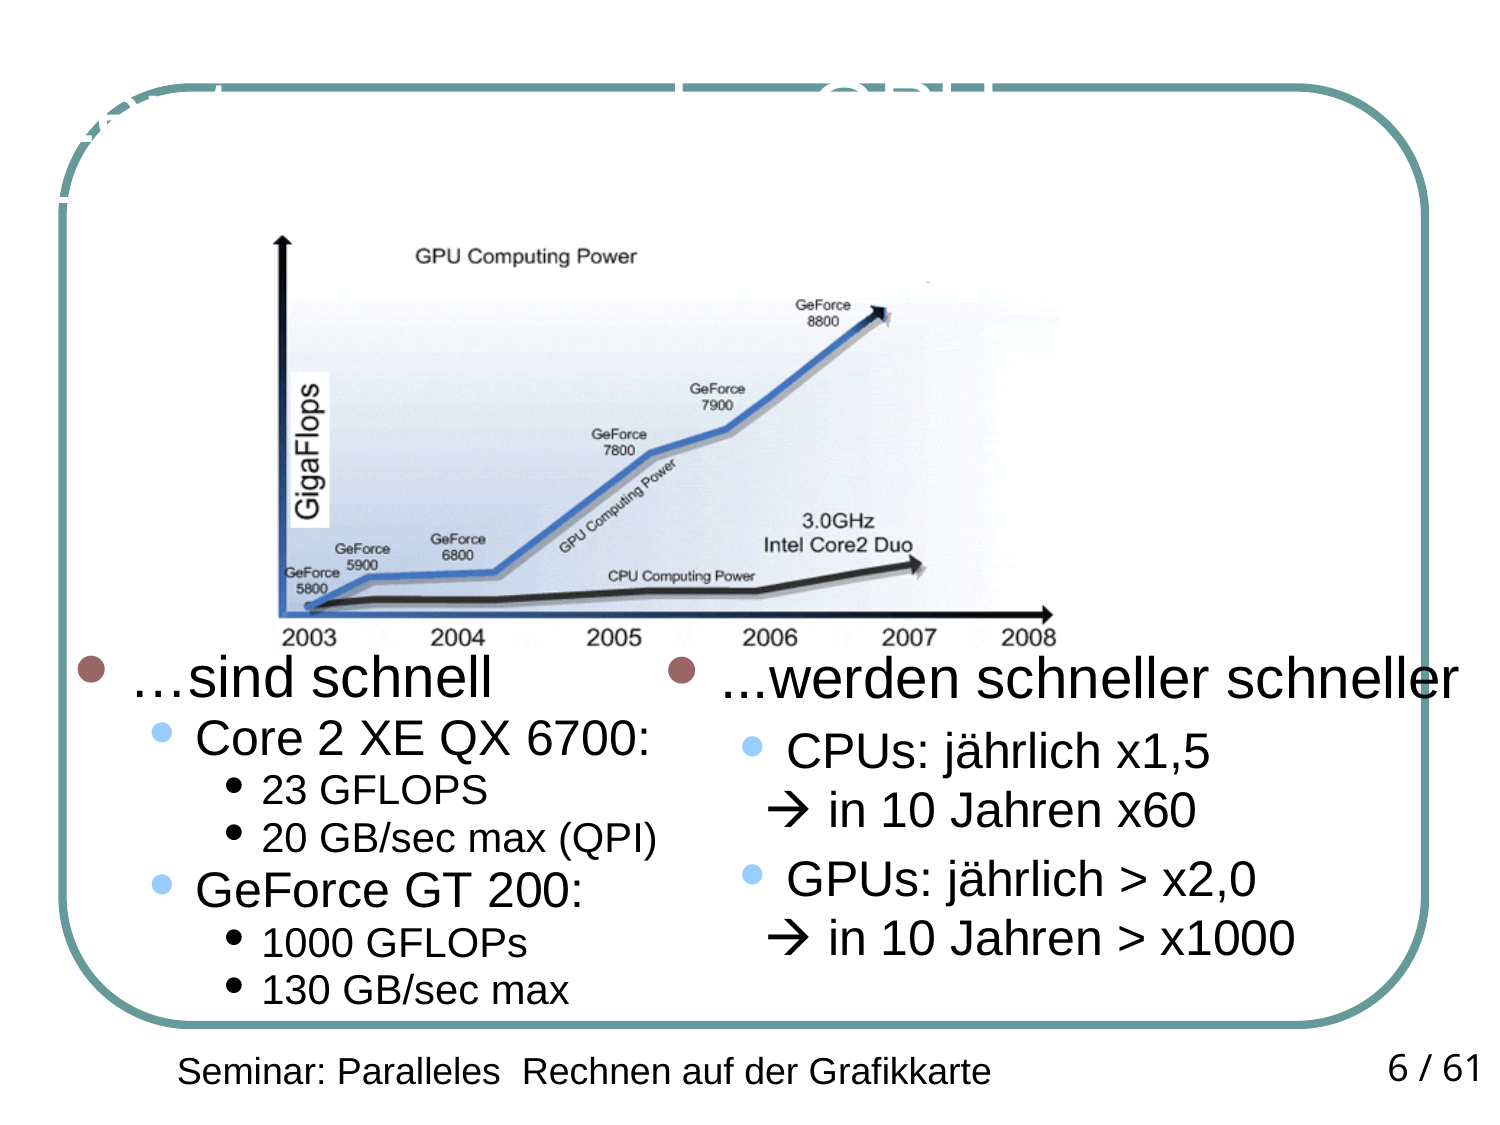

# Leistungszuwachs: GPUs
…sind schnell
Core 2 XE QX 6700:
23 GFLOPS
20 GB/sec max (QPI)
GeForce GT 200:
1000 GFLOPs
130 GB/sec max
...werden schneller schneller
CPUs: jährlich x1,5
  in 10 Jahren x60
GPUs: jährlich > x2,0
  in 10 Jahren > x1000
Seminar: Paralleles Rechnen auf der Grafikkarte
6